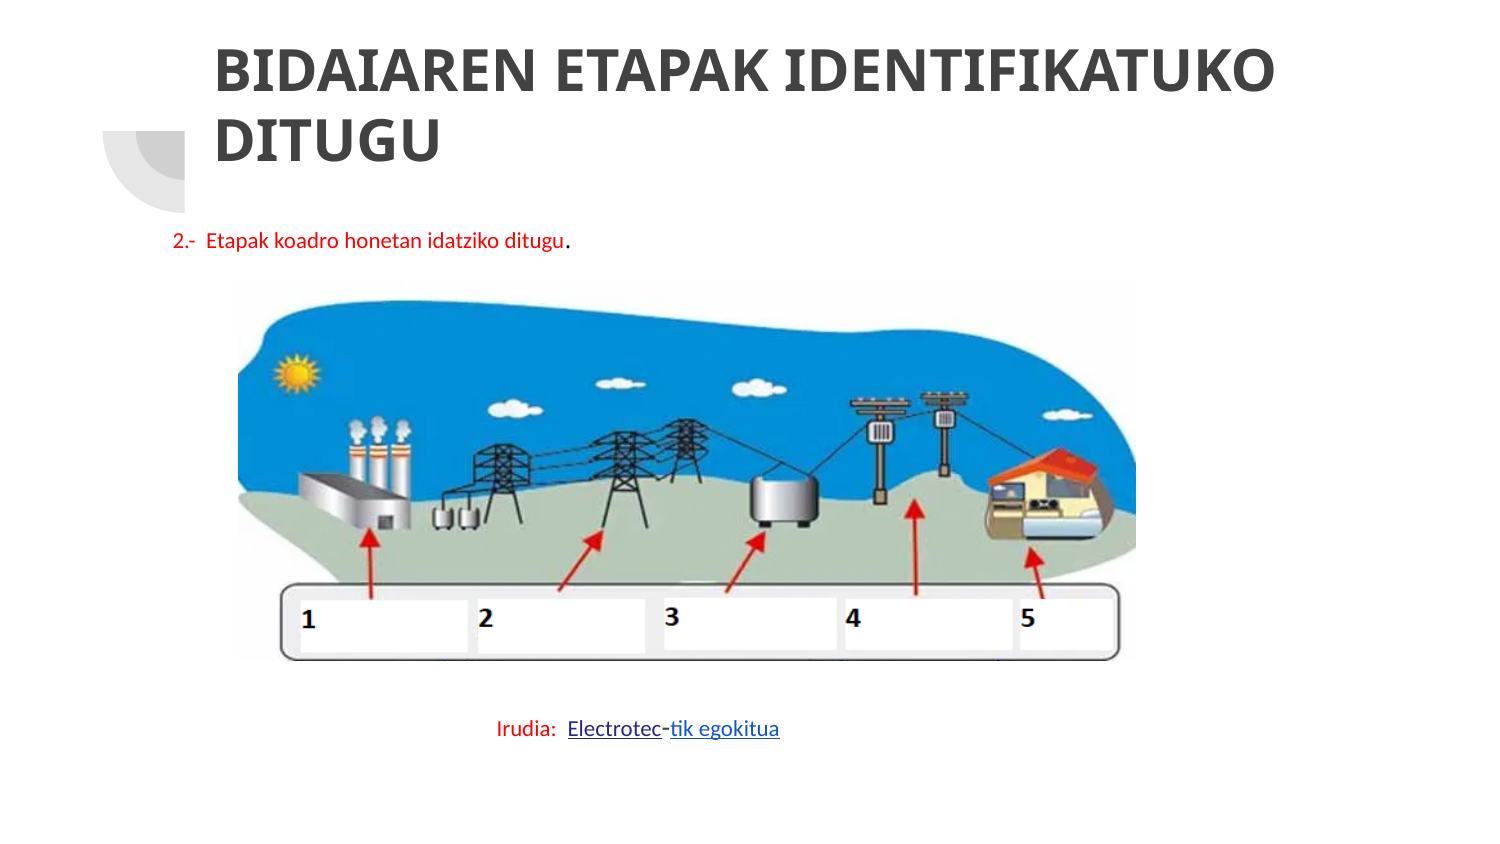

# BIDAIAREN ETAPAK IDENTIFIKATUKO DITUGU
2.- Etapak koadro honetan idatziko ditugu.
 Irudia: Electrotec-tik egokitua